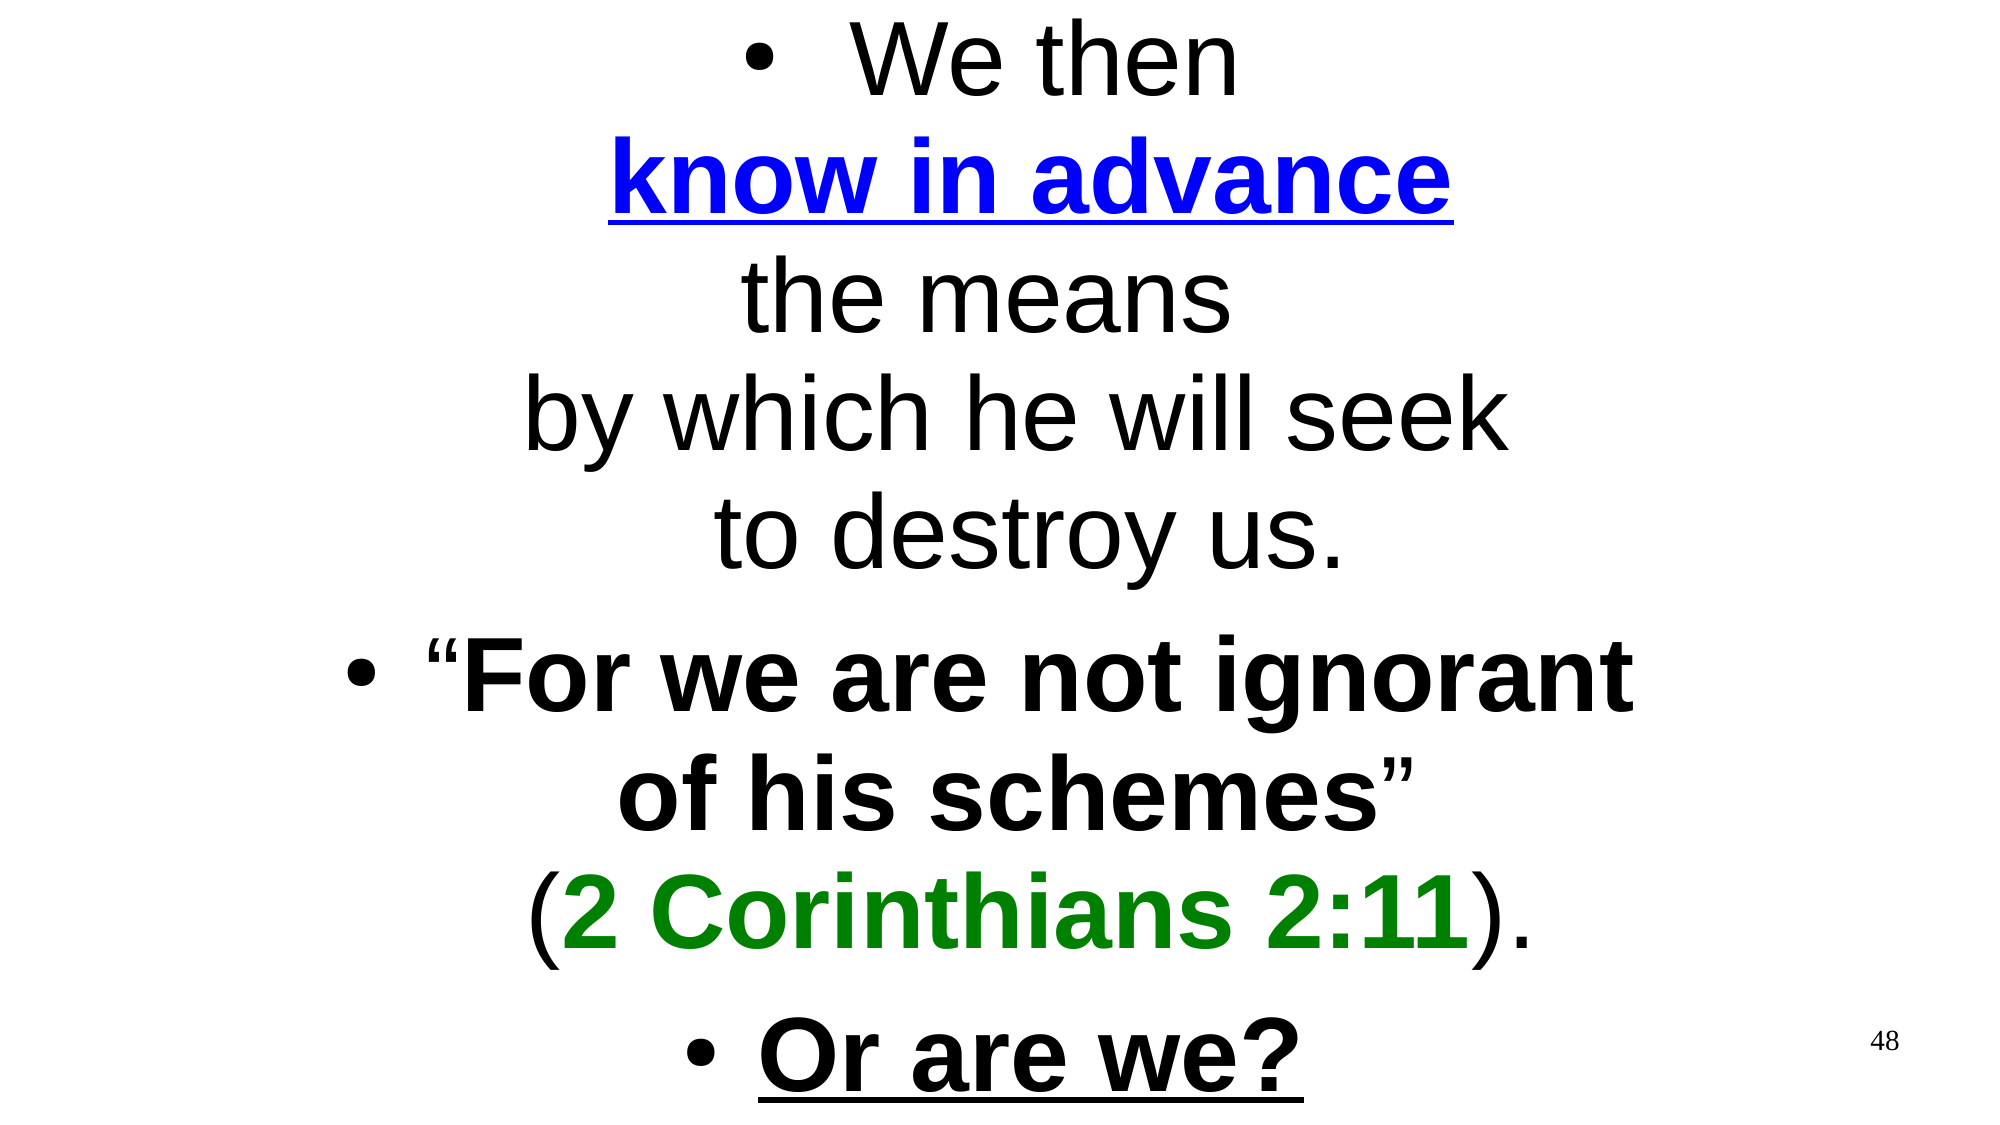

# We then know in advance the means by which he will seek to destroy us.
 “For we are not ignorant
of his schemes”
(2 Corinthians 2:11).
Or are we?
48